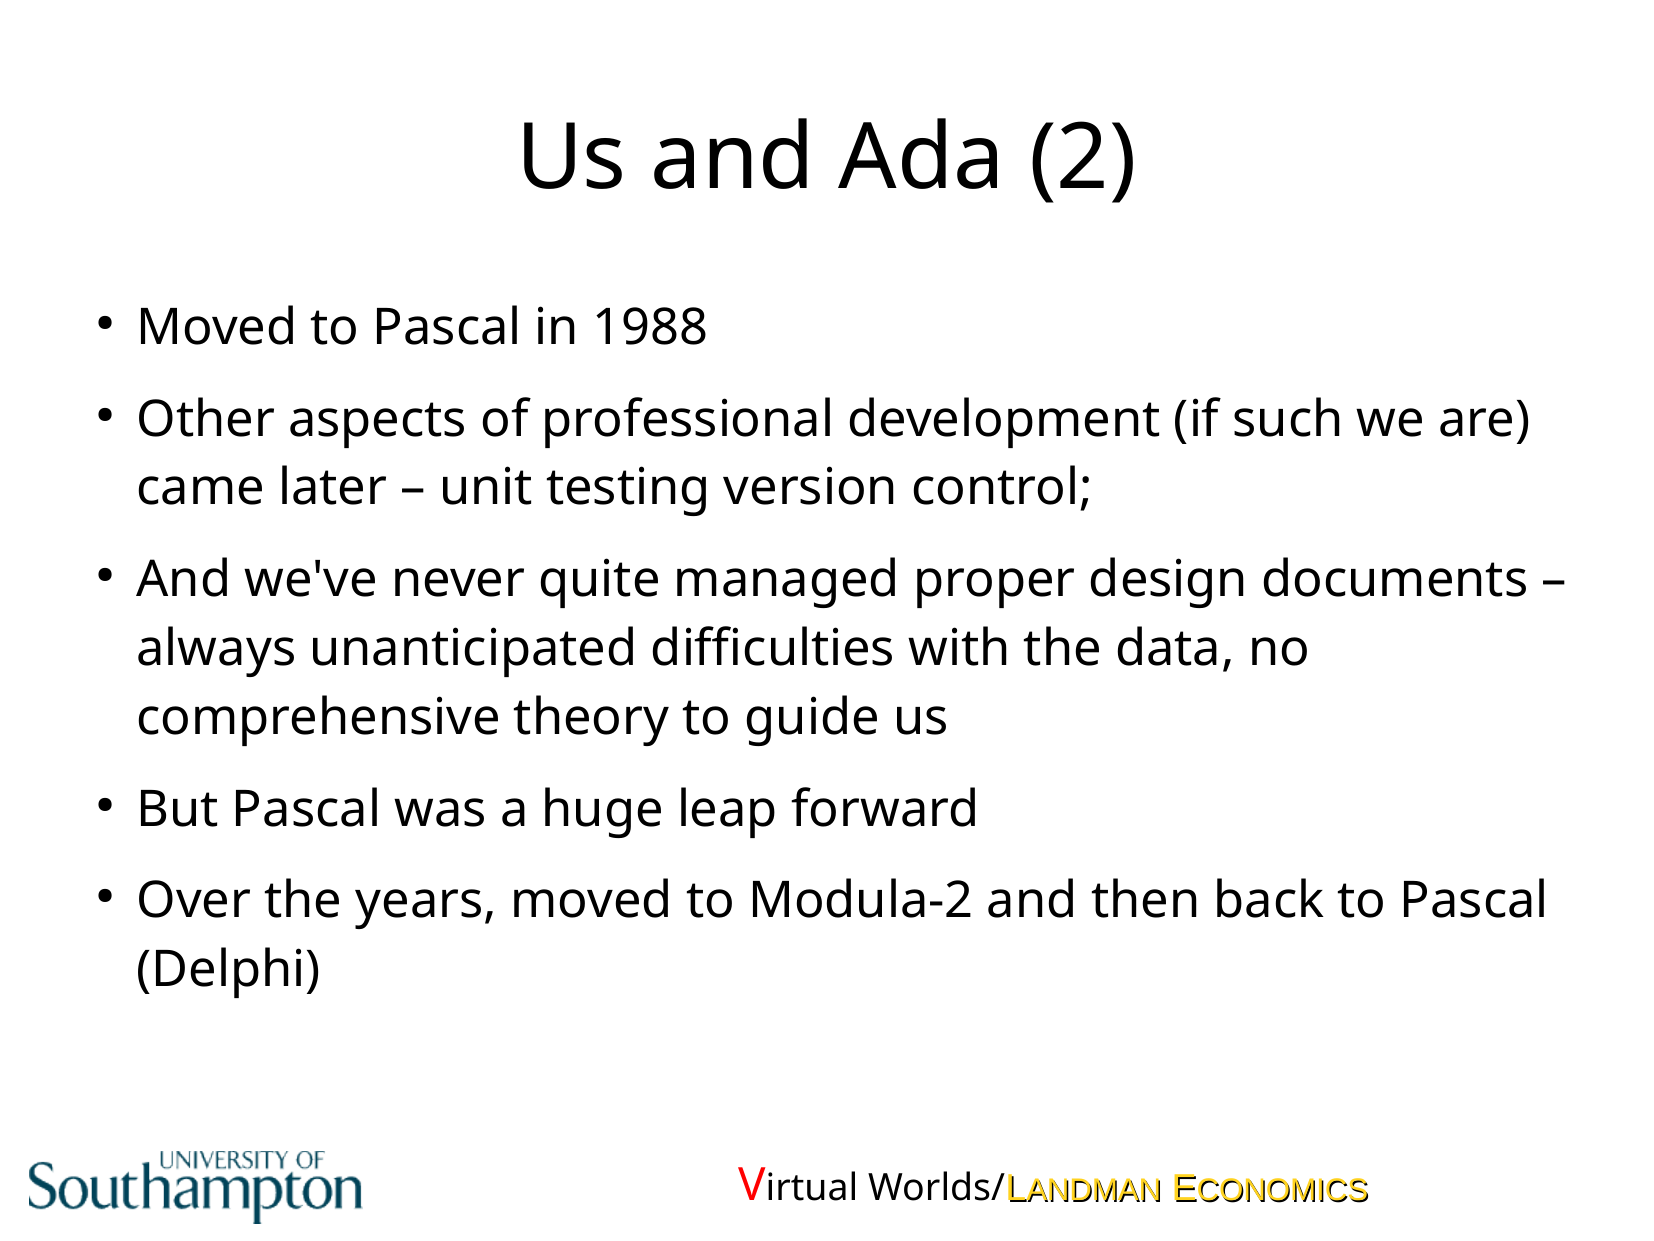

# Us and Ada (2)
Moved to Pascal in 1988
Other aspects of professional development (if such we are) came later – unit testing version control;
And we've never quite managed proper design documents – always unanticipated difficulties with the data, no comprehensive theory to guide us
But Pascal was a huge leap forward
Over the years, moved to Modula-2 and then back to Pascal (Delphi)